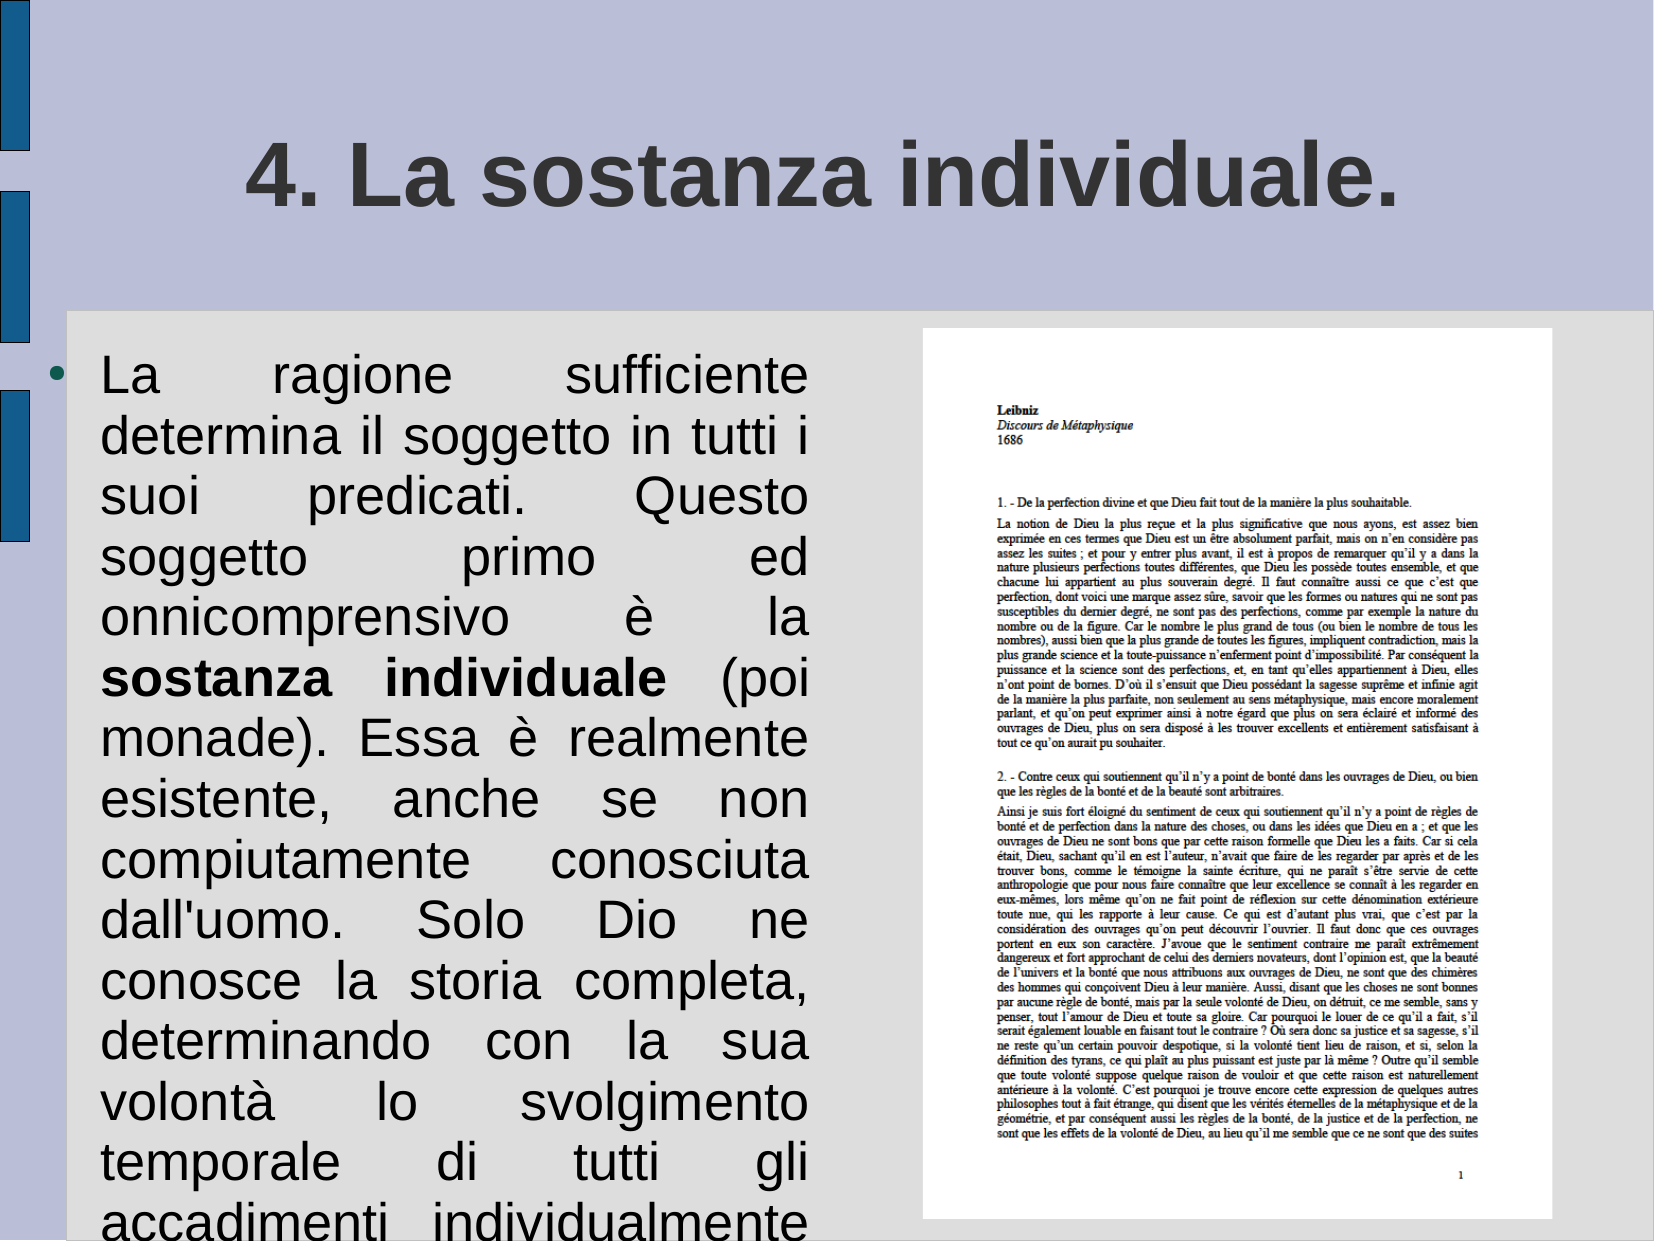

# 4. La sostanza individuale.
La ragione sufficiente determina il soggetto in tutti i suoi predicati. Questo soggetto primo ed onnicomprensivo è la sostanza individuale (poi monade). Essa è realmente esistente, anche se non compiutamente conosciuta dall'uomo. Solo Dio ne conosce la storia completa, determinando con la sua volontà lo svolgimento temporale di tutti gli accadimenti individualmente riferibili.